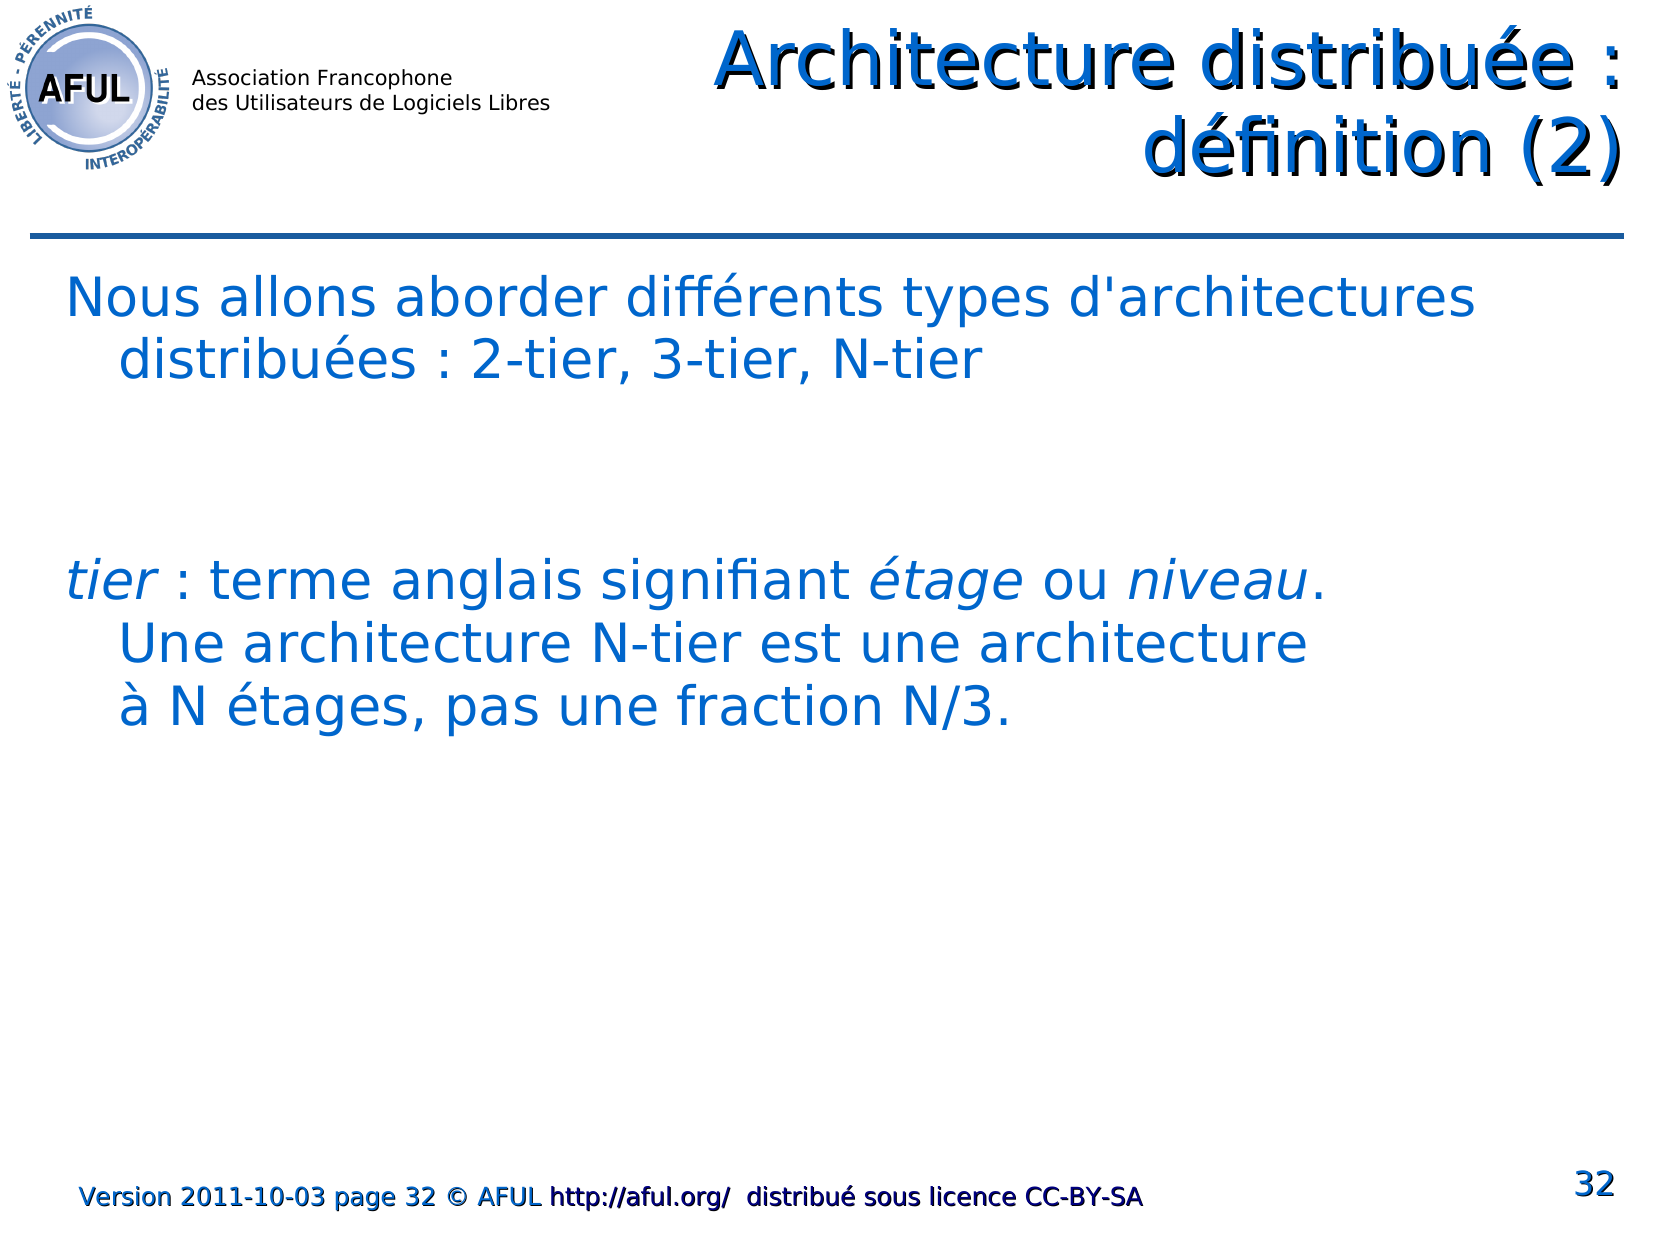

# Architecture distribuée : définition (2)
Nous allons aborder différents types d'architectures distribuées : 2-tier, 3-tier, N-tier
tier : terme anglais signifiant étage ou niveau.
Une architecture N-tier est une architecture
à N étages, pas une fraction N/3.